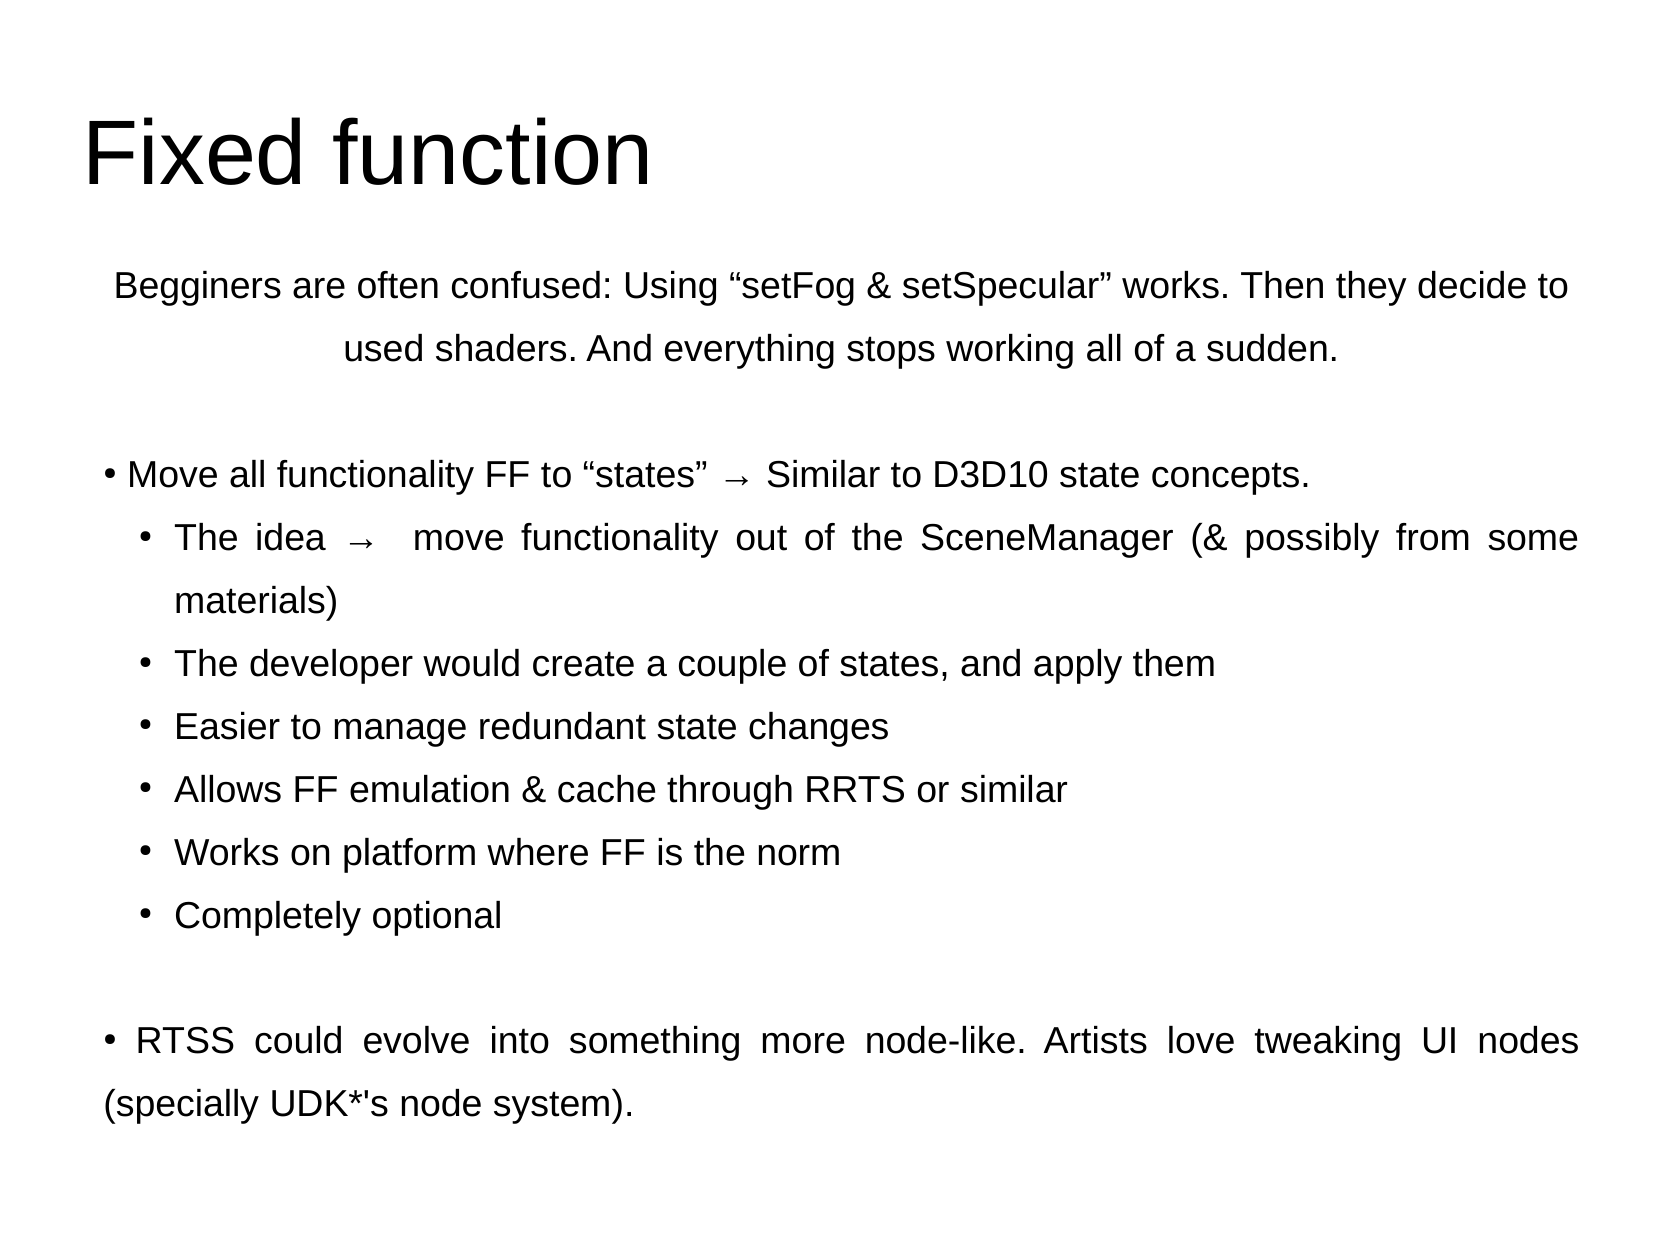

# Fixed function
Begginers are often confused: Using “setFog & setSpecular” works. Then they decide to used shaders. And everything stops working all of a sudden.
 Move all functionality FF to “states” → Similar to D3D10 state concepts.
The idea → move functionality out of the SceneManager (& possibly from some materials)
The developer would create a couple of states, and apply them
Easier to manage redundant state changes
Allows FF emulation & cache through RRTS or similar
Works on platform where FF is the norm
Completely optional
 RTSS could evolve into something more node-like. Artists love tweaking UI nodes (specially UDK*'s node system).